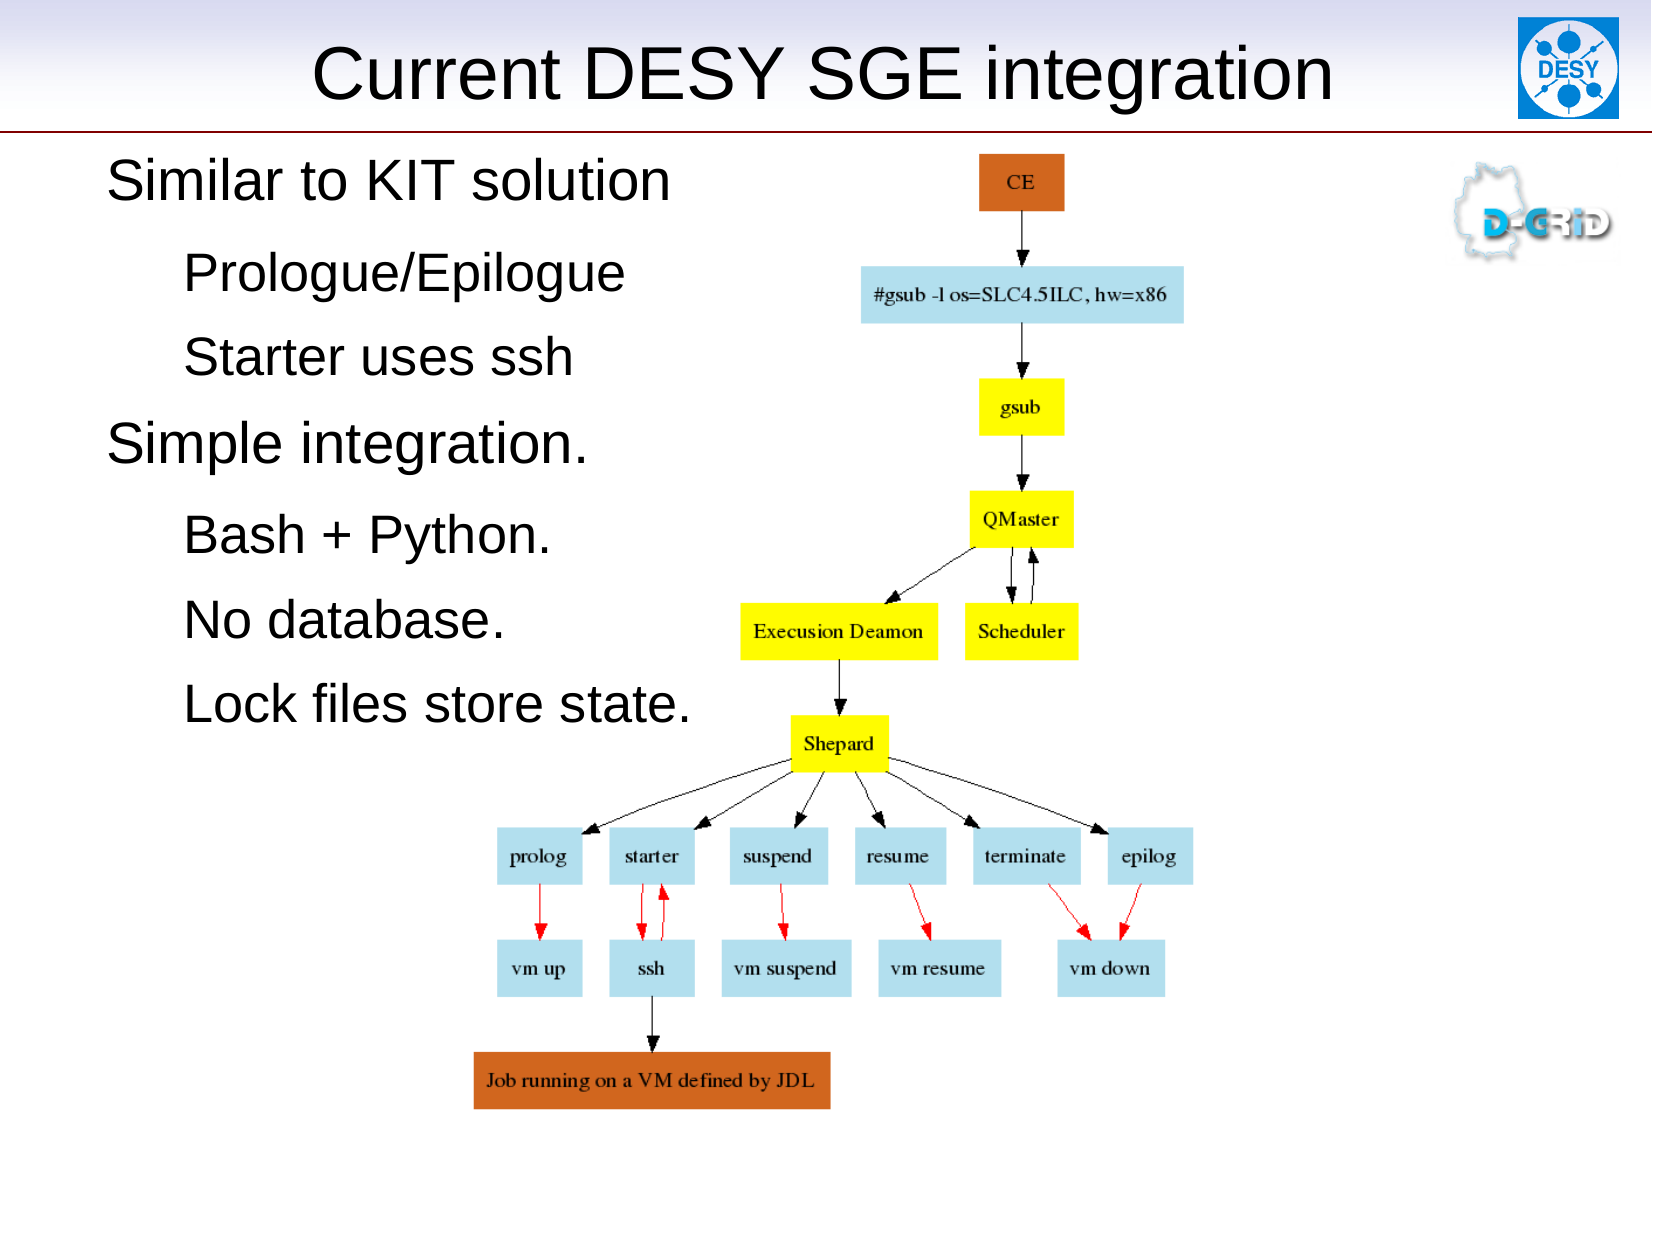

# Current DESY SGE integration
Similar to KIT solution
Prologue/Epilogue
Starter uses ssh
Simple integration.
Bash + Python.
No database.
Lock files store state.